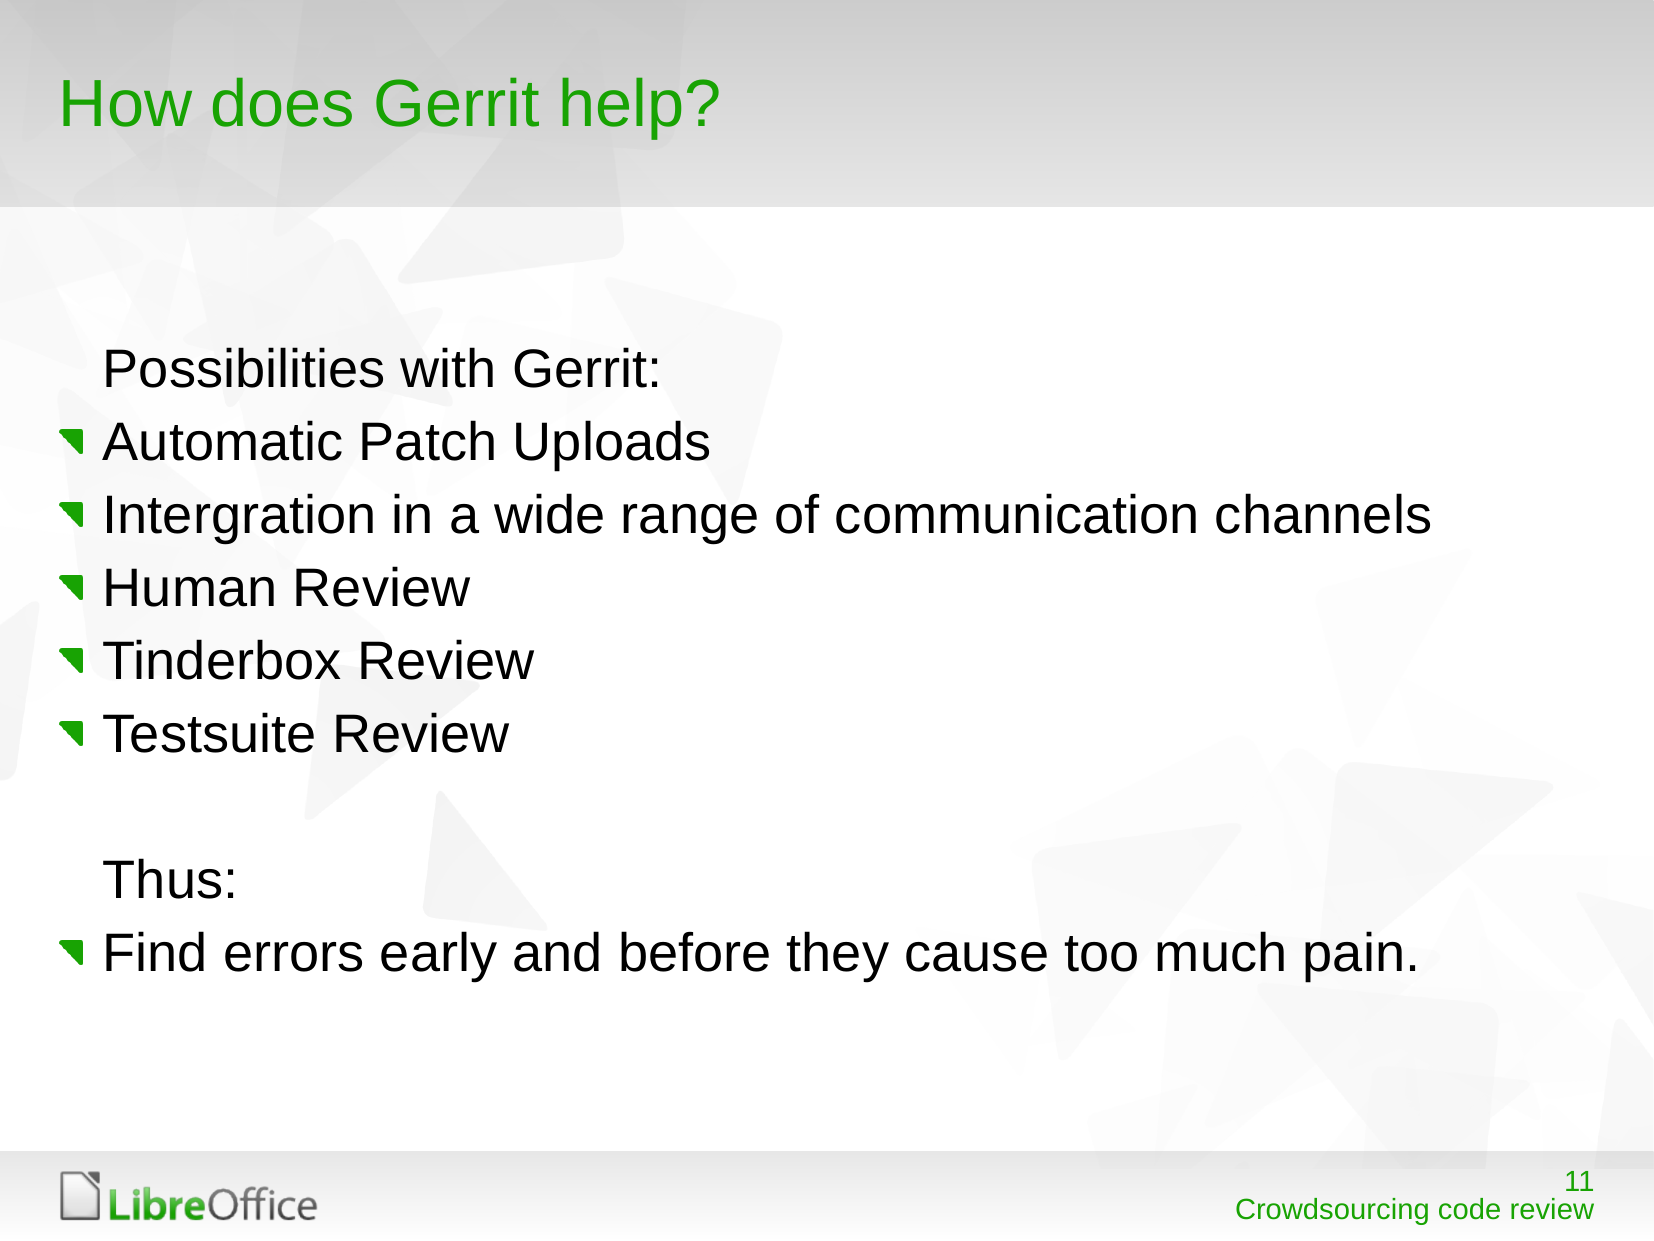

# How does Gerrit help?
Possibilities with Gerrit:
Automatic Patch Uploads
Intergration in a wide range of communication channels
Human Review
Tinderbox Review
Testsuite Review
Thus:
Find errors early and before they cause too much pain.
11
Crowdsourcing code review